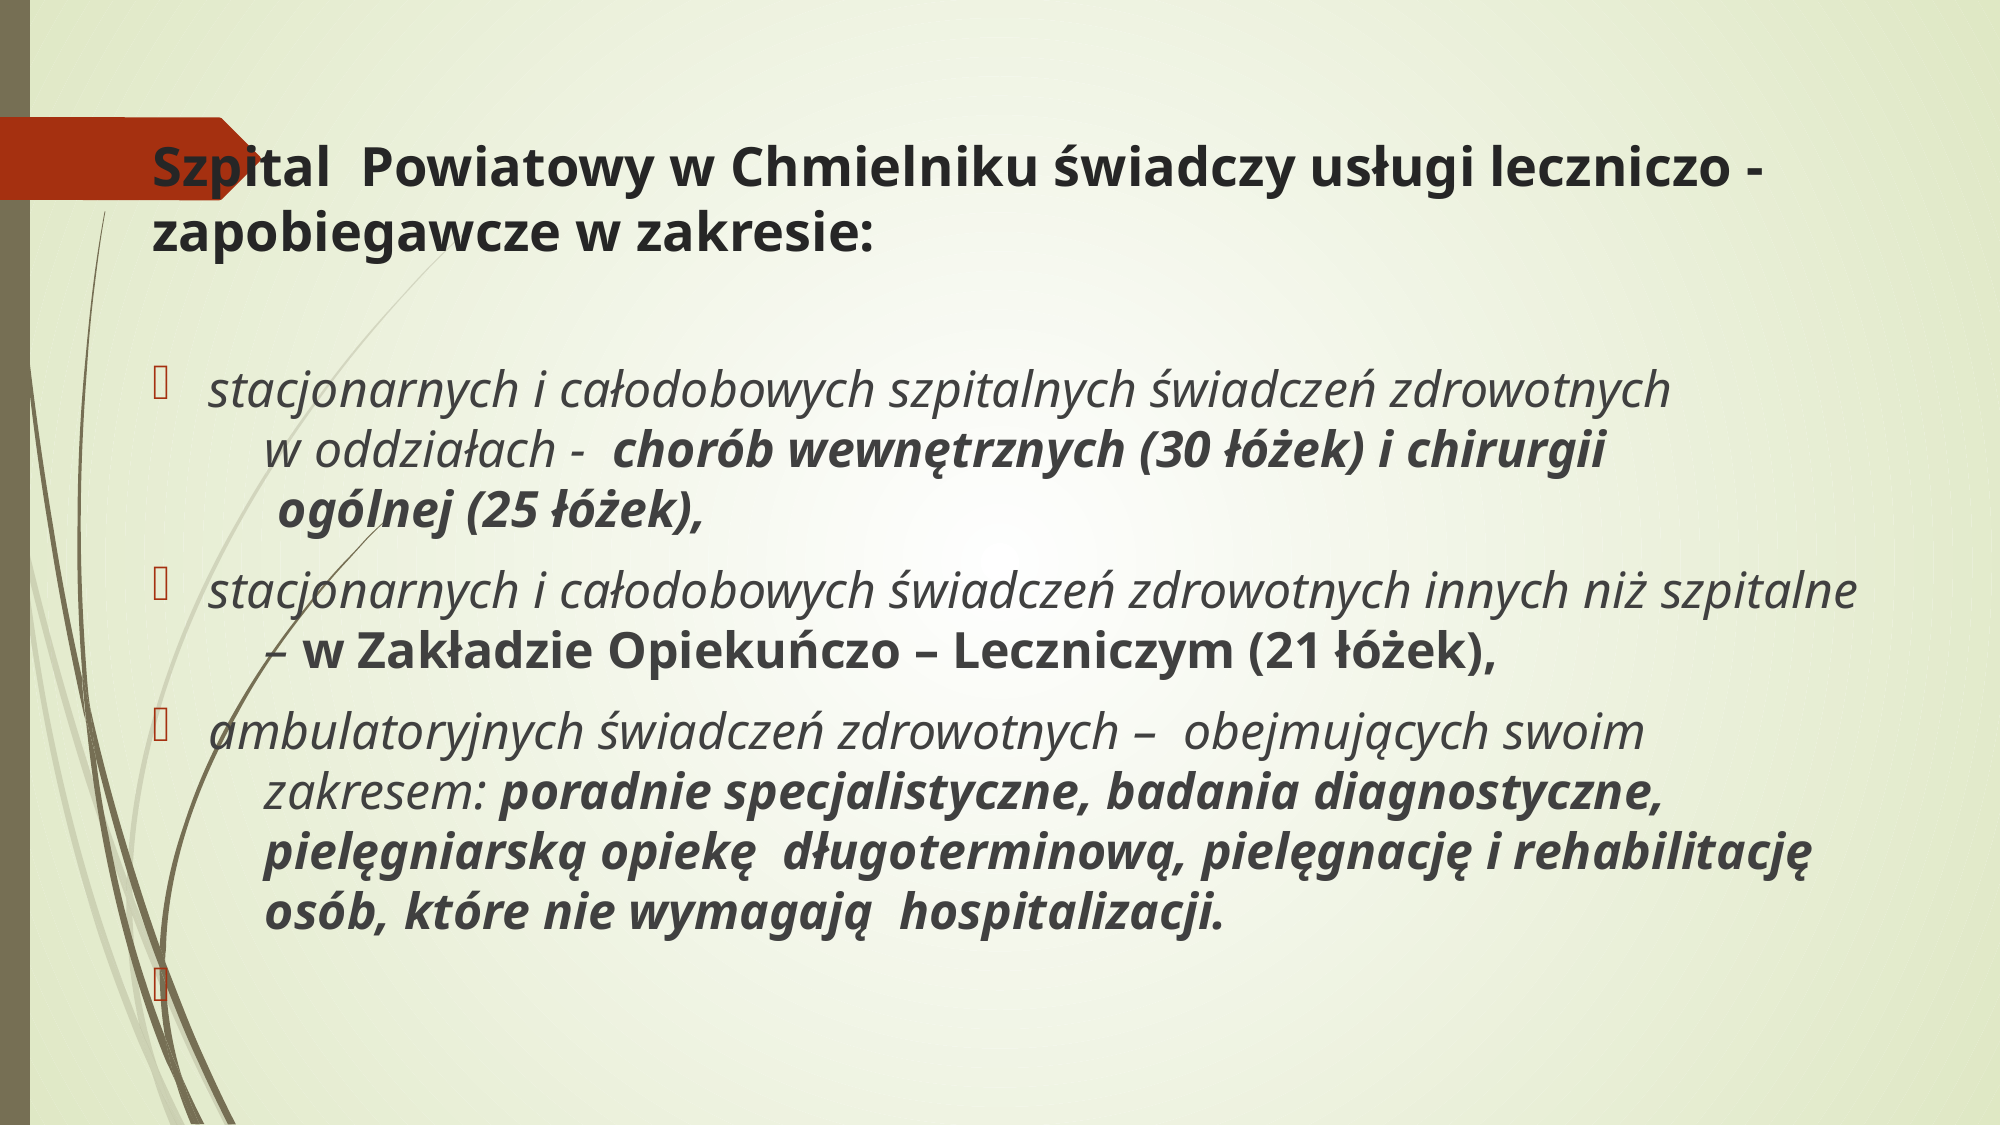

# Szpital Powiatowy w Chmielniku świadczy usługi leczniczo - zapobiegawcze w zakresie:
stacjonarnych i całodobowych szpitalnych świadczeń zdrowotnych
w oddziałach - chorób wewnętrznych (30 łóżek) i chirurgii
 ogólnej (25 łóżek),
stacjonarnych i całodobowych świadczeń zdrowotnych innych niż szpitalne – w Zakładzie Opiekuńczo – Leczniczym (21 łóżek),
ambulatoryjnych świadczeń zdrowotnych – obejmujących swoim zakresem: poradnie specjalistyczne, badania diagnostyczne, pielęgniarską opiekę długoterminową, pielęgnację i rehabilitację osób, które nie wymagają hospitalizacji.